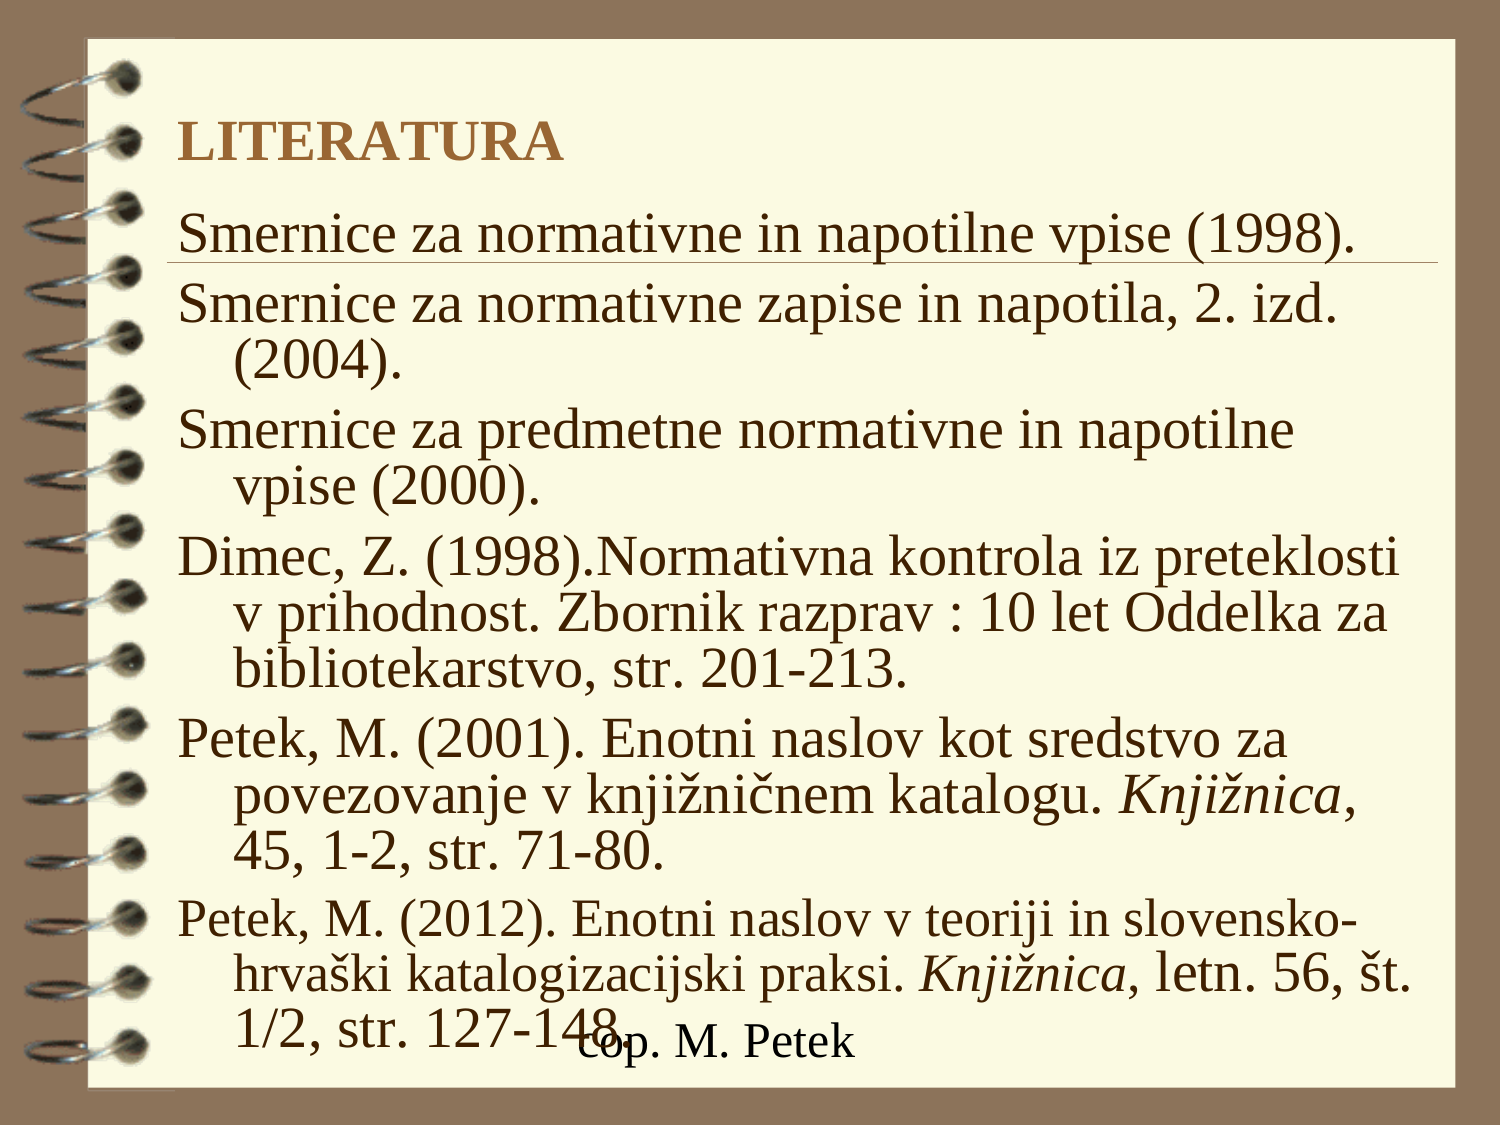

# LITERATURA
Smernice za normativne in napotilne vpise (1998).
Smernice za normativne zapise in napotila, 2. izd. (2004).
Smernice za predmetne normativne in napotilne vpise (2000).
Dimec, Z. (1998).Normativna kontrola iz preteklosti v prihodnost. Zbornik razprav : 10 let Oddelka za bibliotekarstvo, str. 201-213.
Petek, M. (2001). Enotni naslov kot sredstvo za povezovanje v knjižničnem katalogu. Knjižnica, 45, 1-2, str. 71-80.
Petek, M. (2012). Enotni naslov v teoriji in slovensko-hrvaški katalogizacijski praksi. Knjižnica, letn. 56, št. 1/2, str. 127-148.
cop. M. Petek